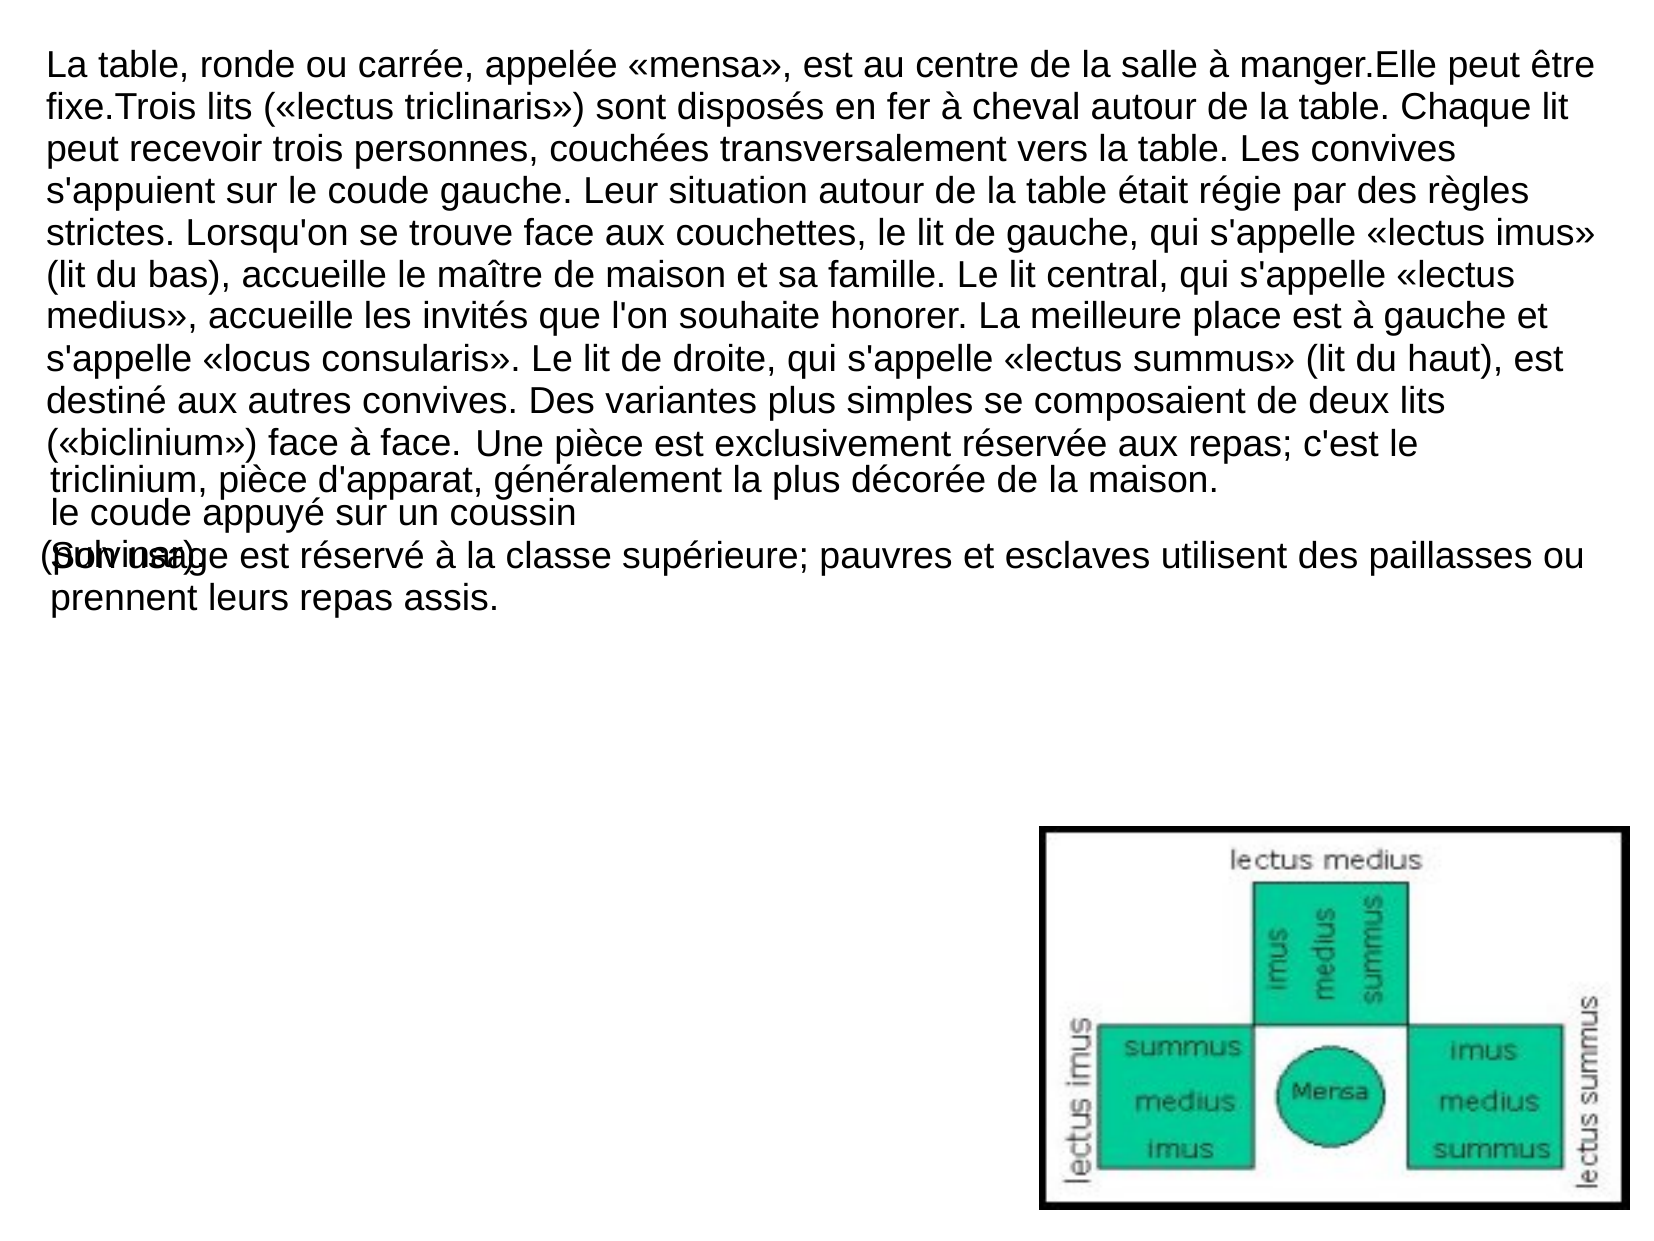

La table, ronde ou carrée, appelée «mensa», est au centre de la salle à manger.Elle peut être fixe.Trois lits («lectus triclinaris») sont disposés en fer à cheval autour de la table. Chaque lit peut recevoir trois personnes, couchées transversalement vers la table. Les convives s'appuient sur le coude gauche. Leur situation autour de la table était régie par des règles strictes. Lorsqu'on se trouve face aux couchettes, le lit de gauche, qui s'appelle «lectus imus» (lit du bas), accueille le maître de maison et sa famille. Le lit central, qui s'appelle «lectus medius», accueille les invités que l'on souhaite honorer. La meilleure place est à gauche et s'appelle «locus consularis». Le lit de droite, qui s'appelle «lectus summus» (lit du haut), est destiné aux autres convives. Des variantes plus simples se composaient de deux lits («biclinium») face à face.
Une pièce est exclusivement réservée aux repas; c'est le
triclinium, pièce d'apparat, généralement la plus décorée de la maison.
 le coude appuyé sur un coussin (pulvinar).
Son usage est réservé à la classe supérieure; pauvres et esclaves utilisent des paillasses ou prennent leurs repas assis.